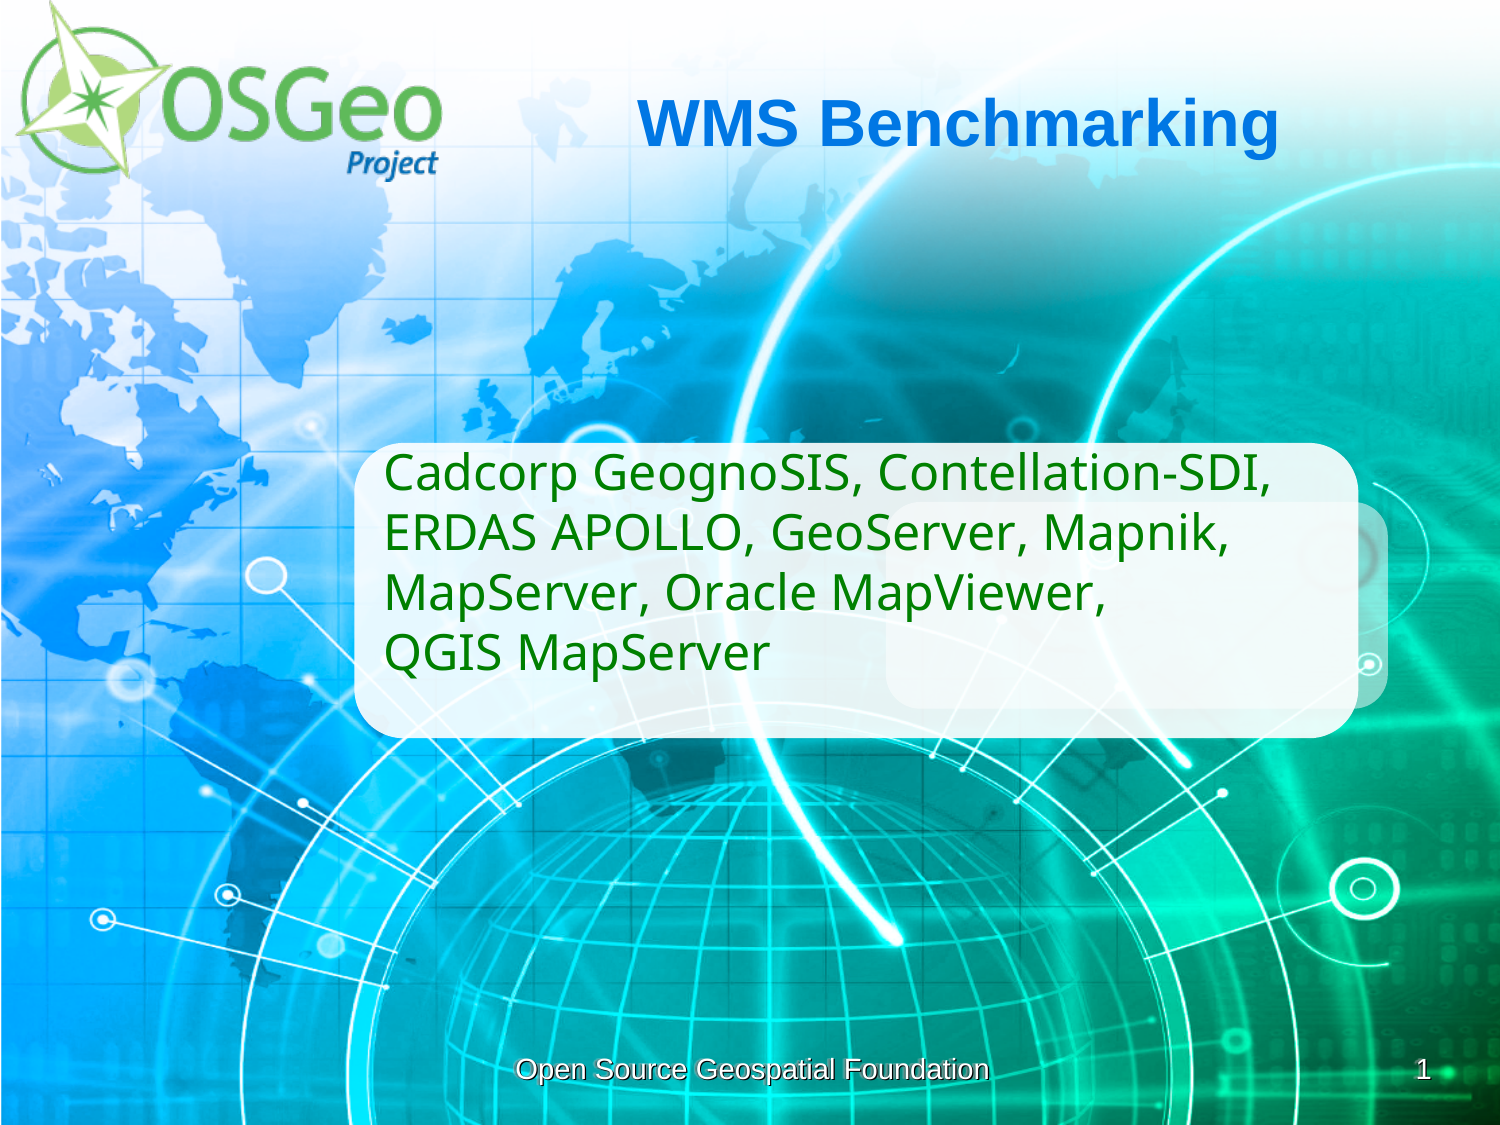

# WMS Benchmarking
Cadcorp GeognoSIS, Contellation-SDI,
ERDAS APOLLO, GeoServer, Mapnik,
MapServer, Oracle MapViewer,
QGIS MapServer
Open Source Geospatial Foundation
1